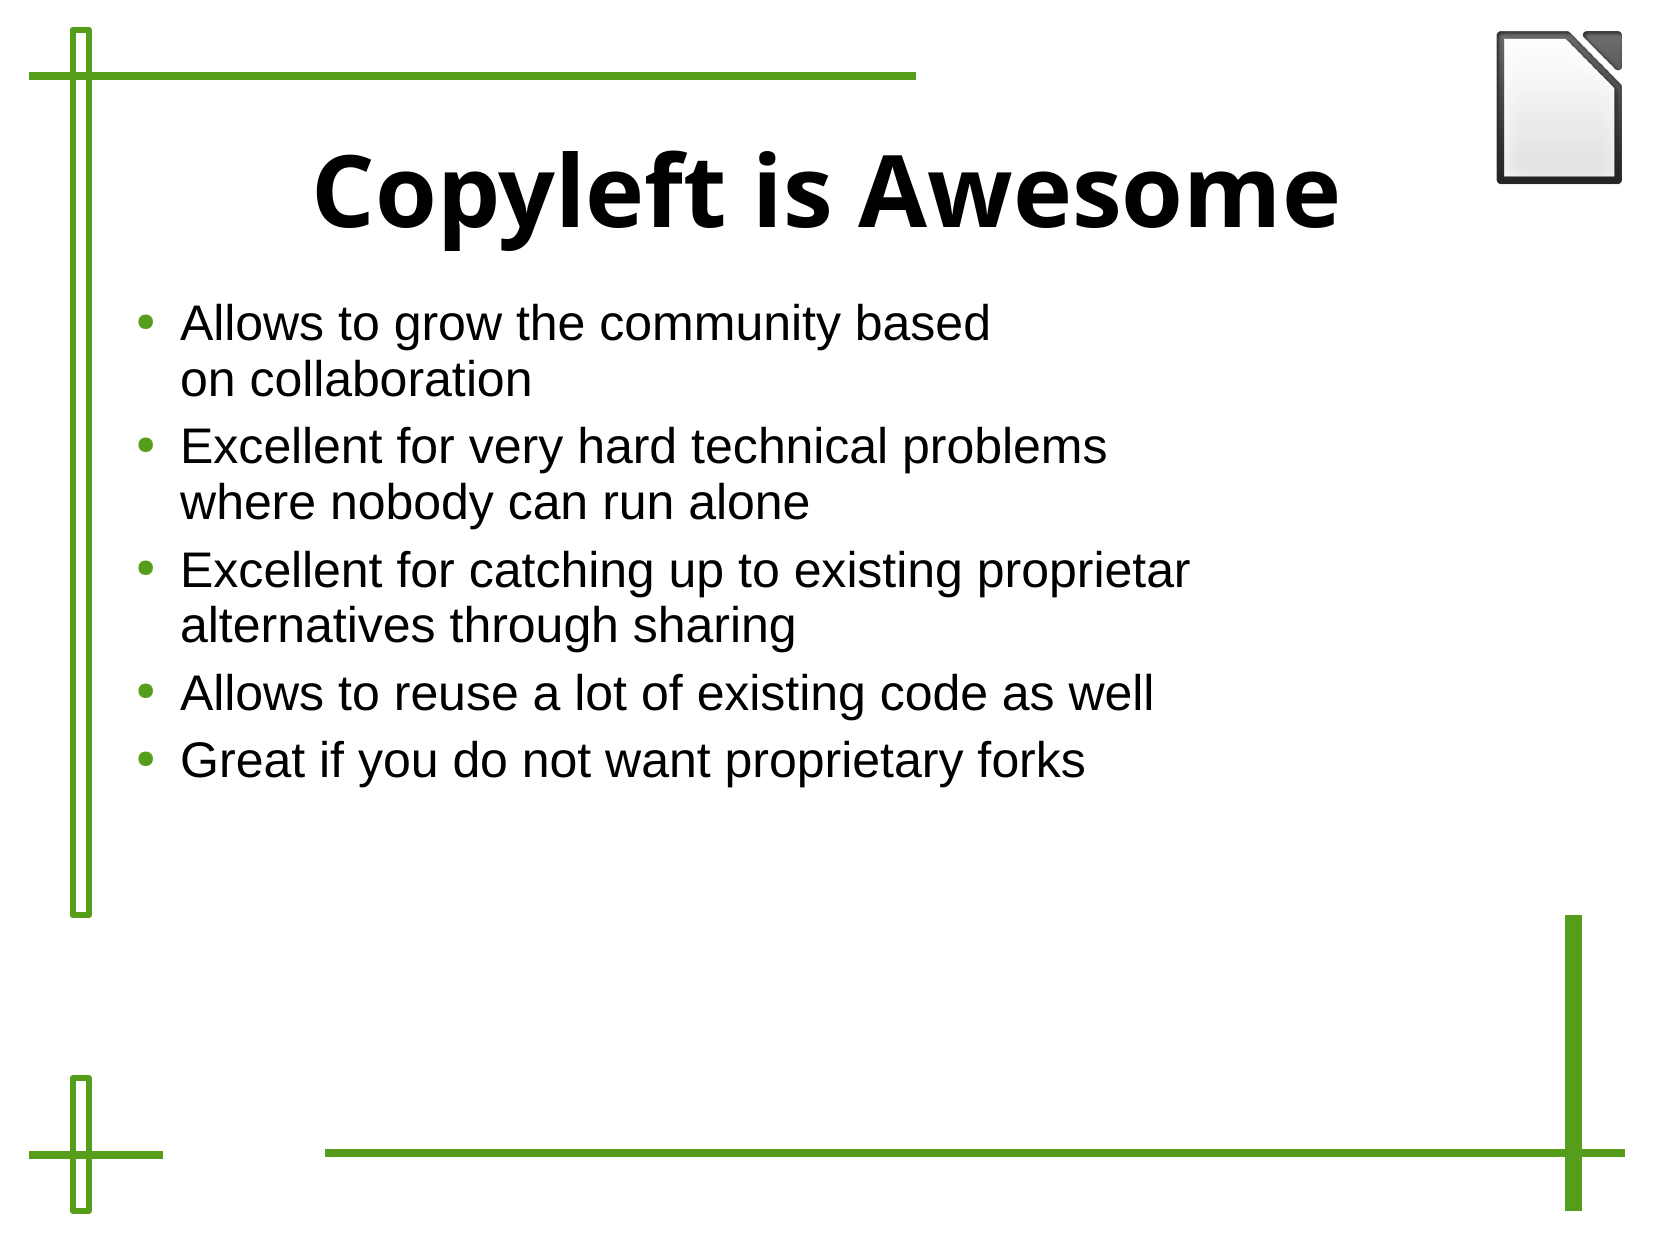

Copyleft is Awesome
# Allows to grow the community based on collaboration
Excellent for very hard technical problems
where nobody can run alone
Excellent for catching up to existing proprietar
alternatives through sharing
Allows to reuse a lot of existing code as well
Great if you do not want proprietary forks